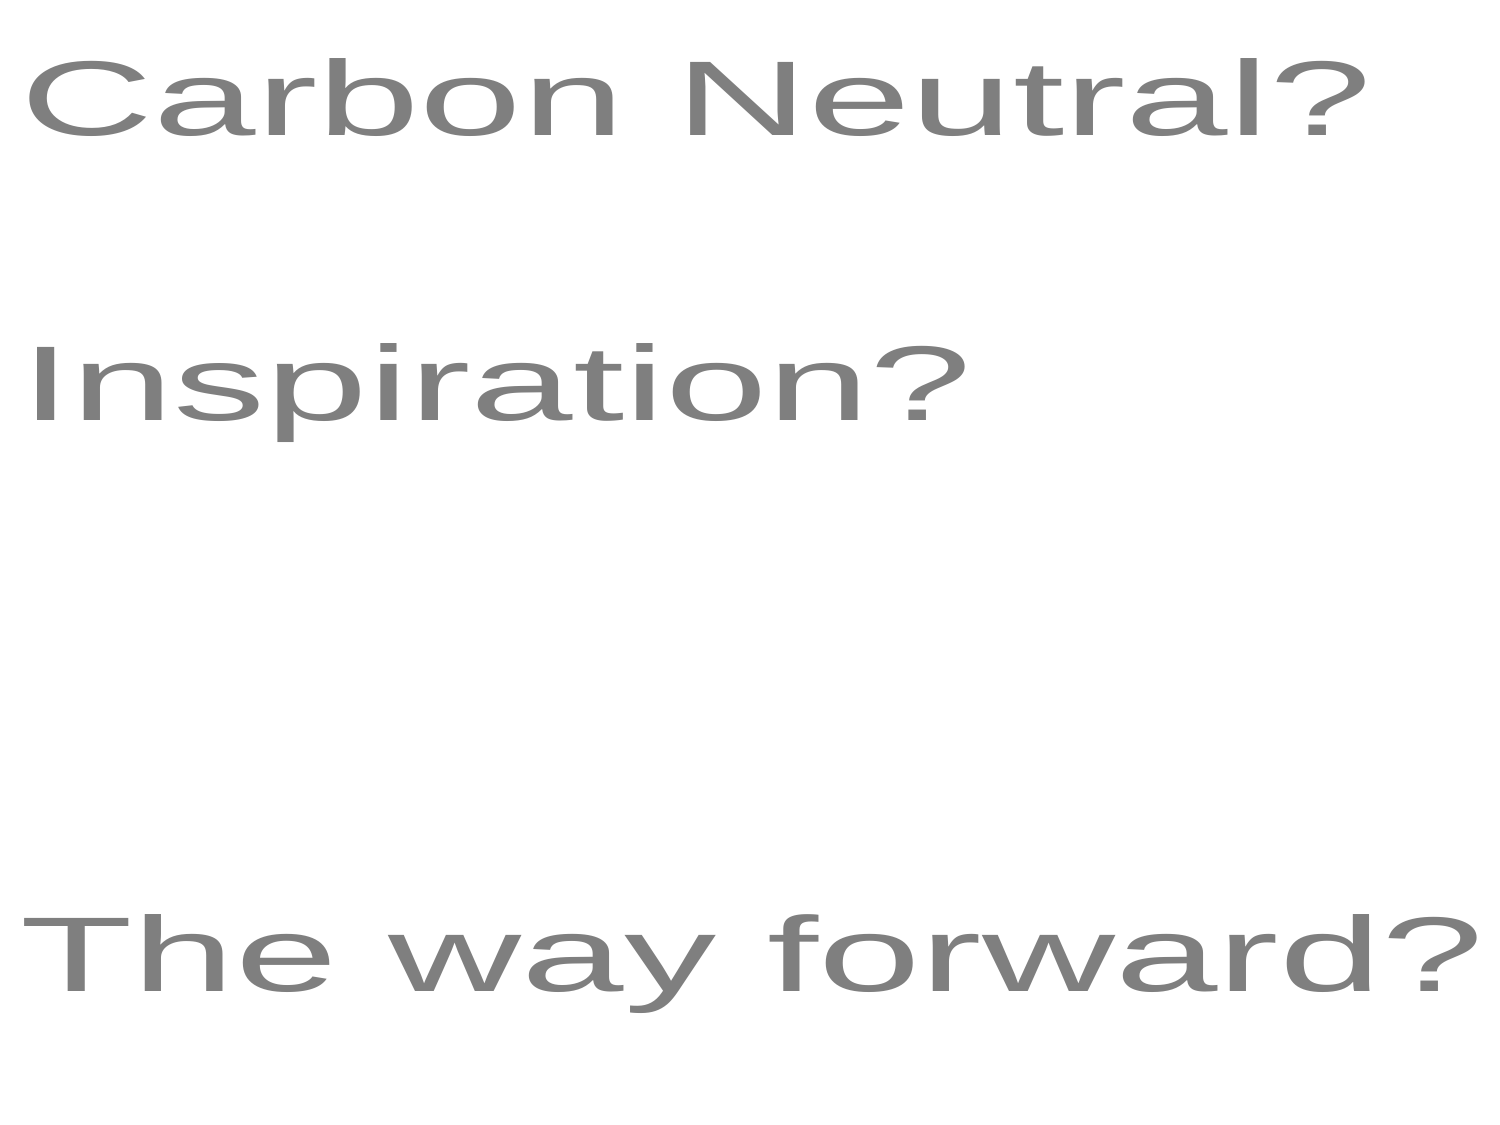

Carbon Neutral?
Inspiration?
Sheffield?
The way forward?